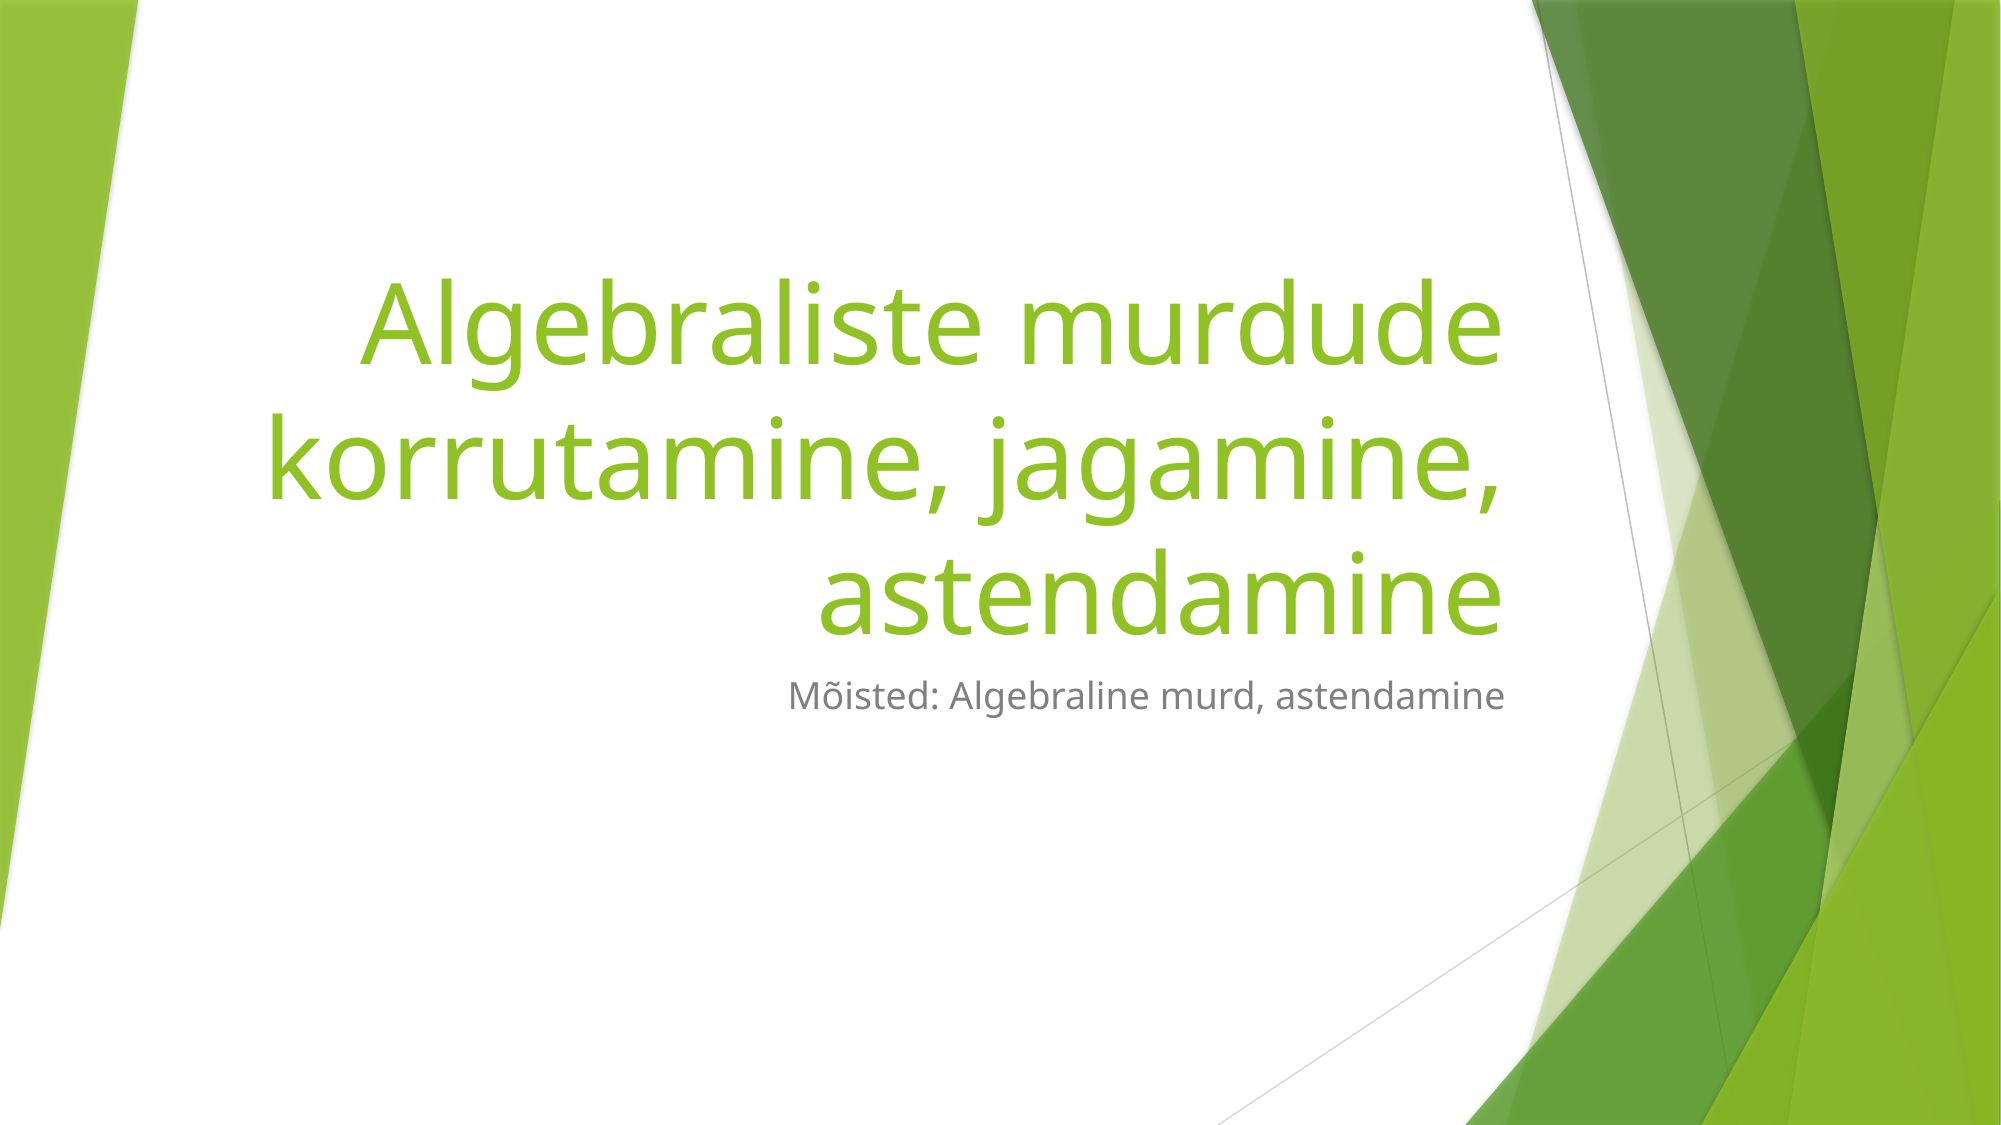

# Algebraliste murdude korrutamine, jagamine, astendamine
Mõisted: Algebraline murd, astendamine